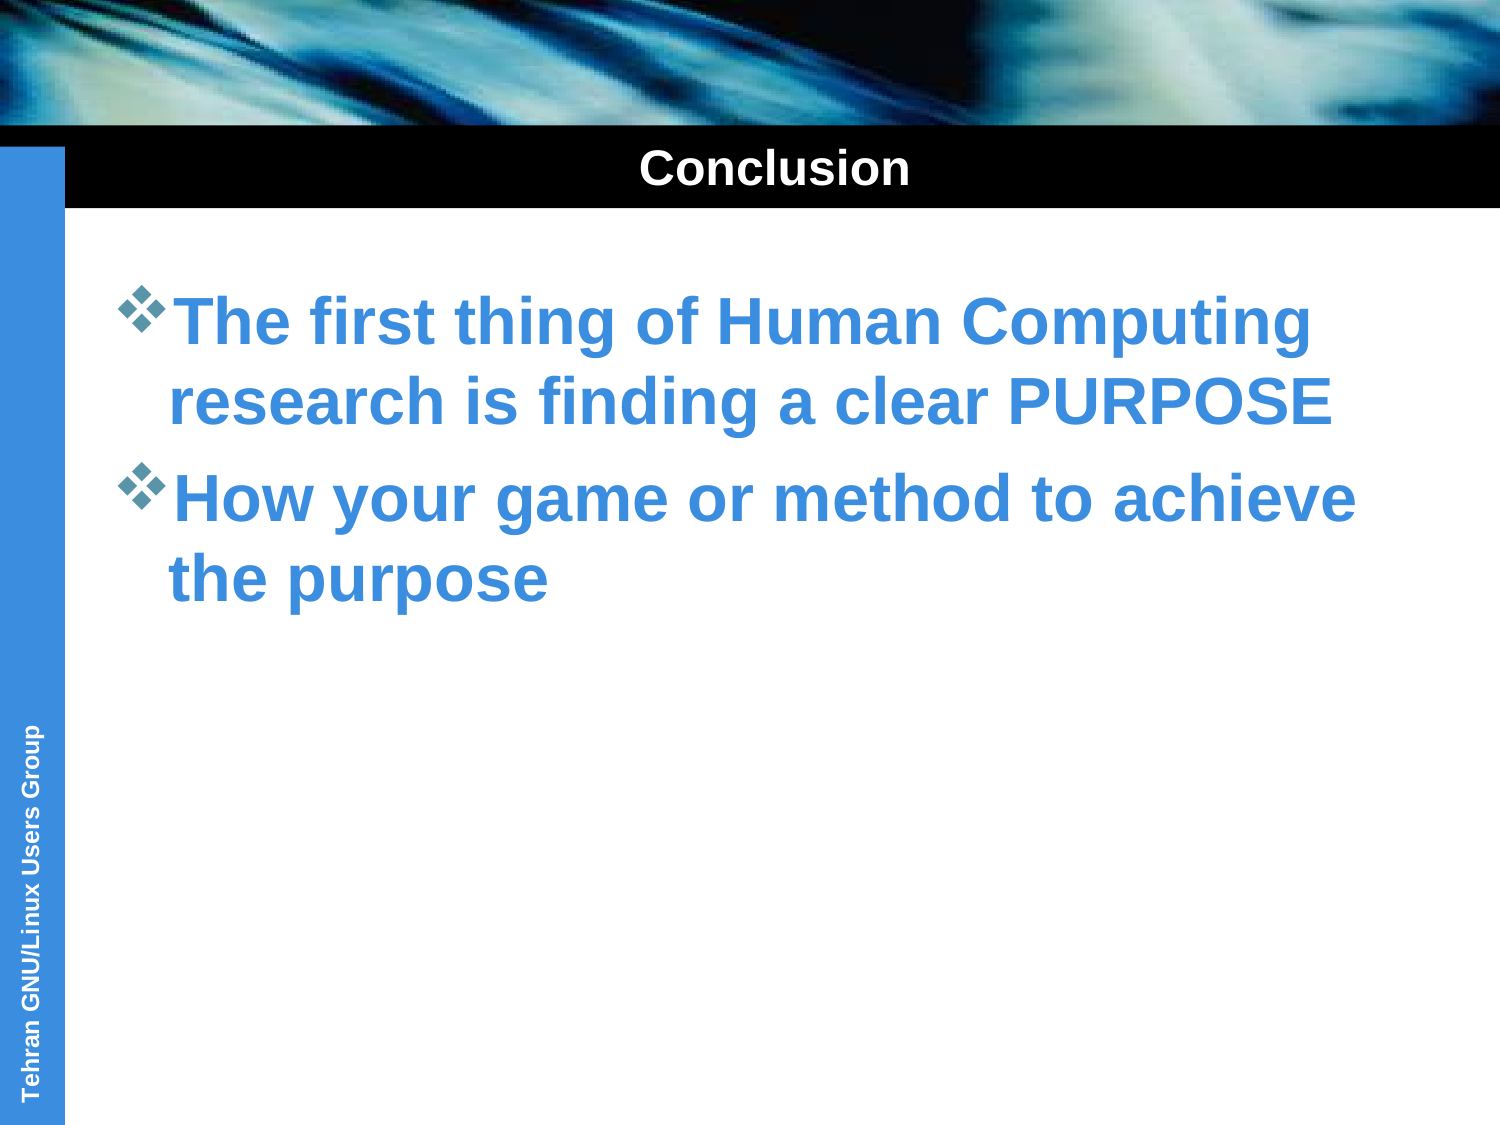

# Conclusion
The first thing of Human Computing research is finding a clear PURPOSE
How your game or method to achieve the purpose